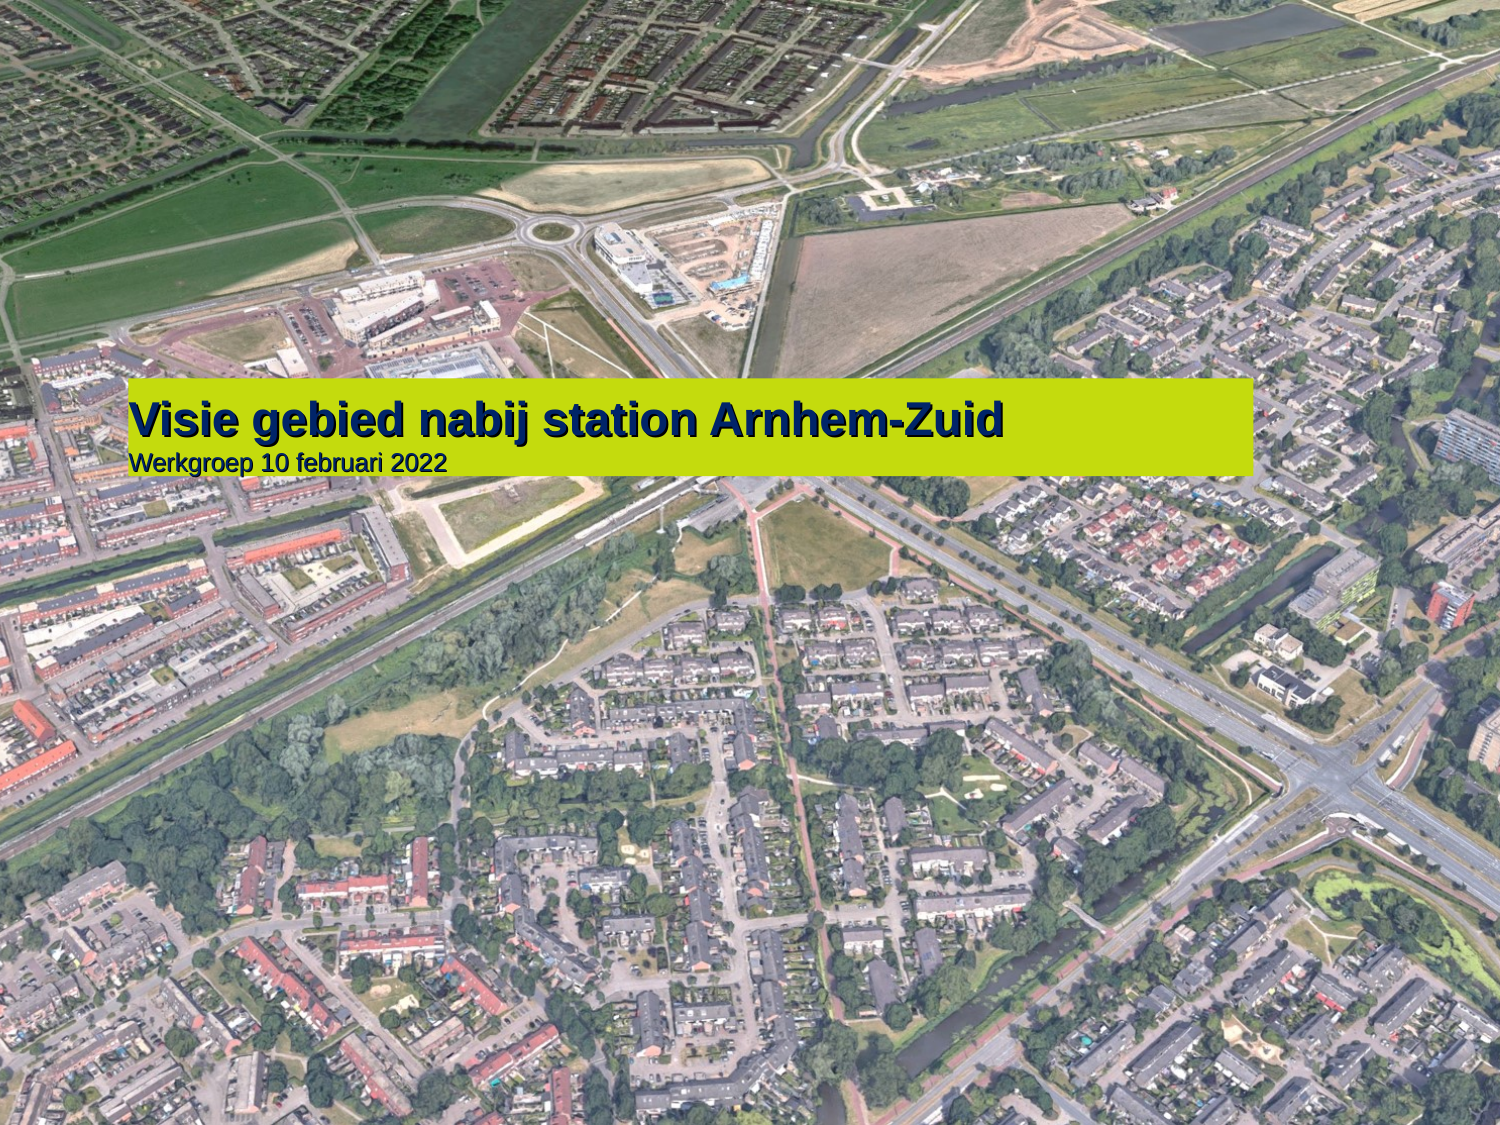

Visie gebied nabij station Arnhem-Zuid
Werkgroep 10 februari 2022
#